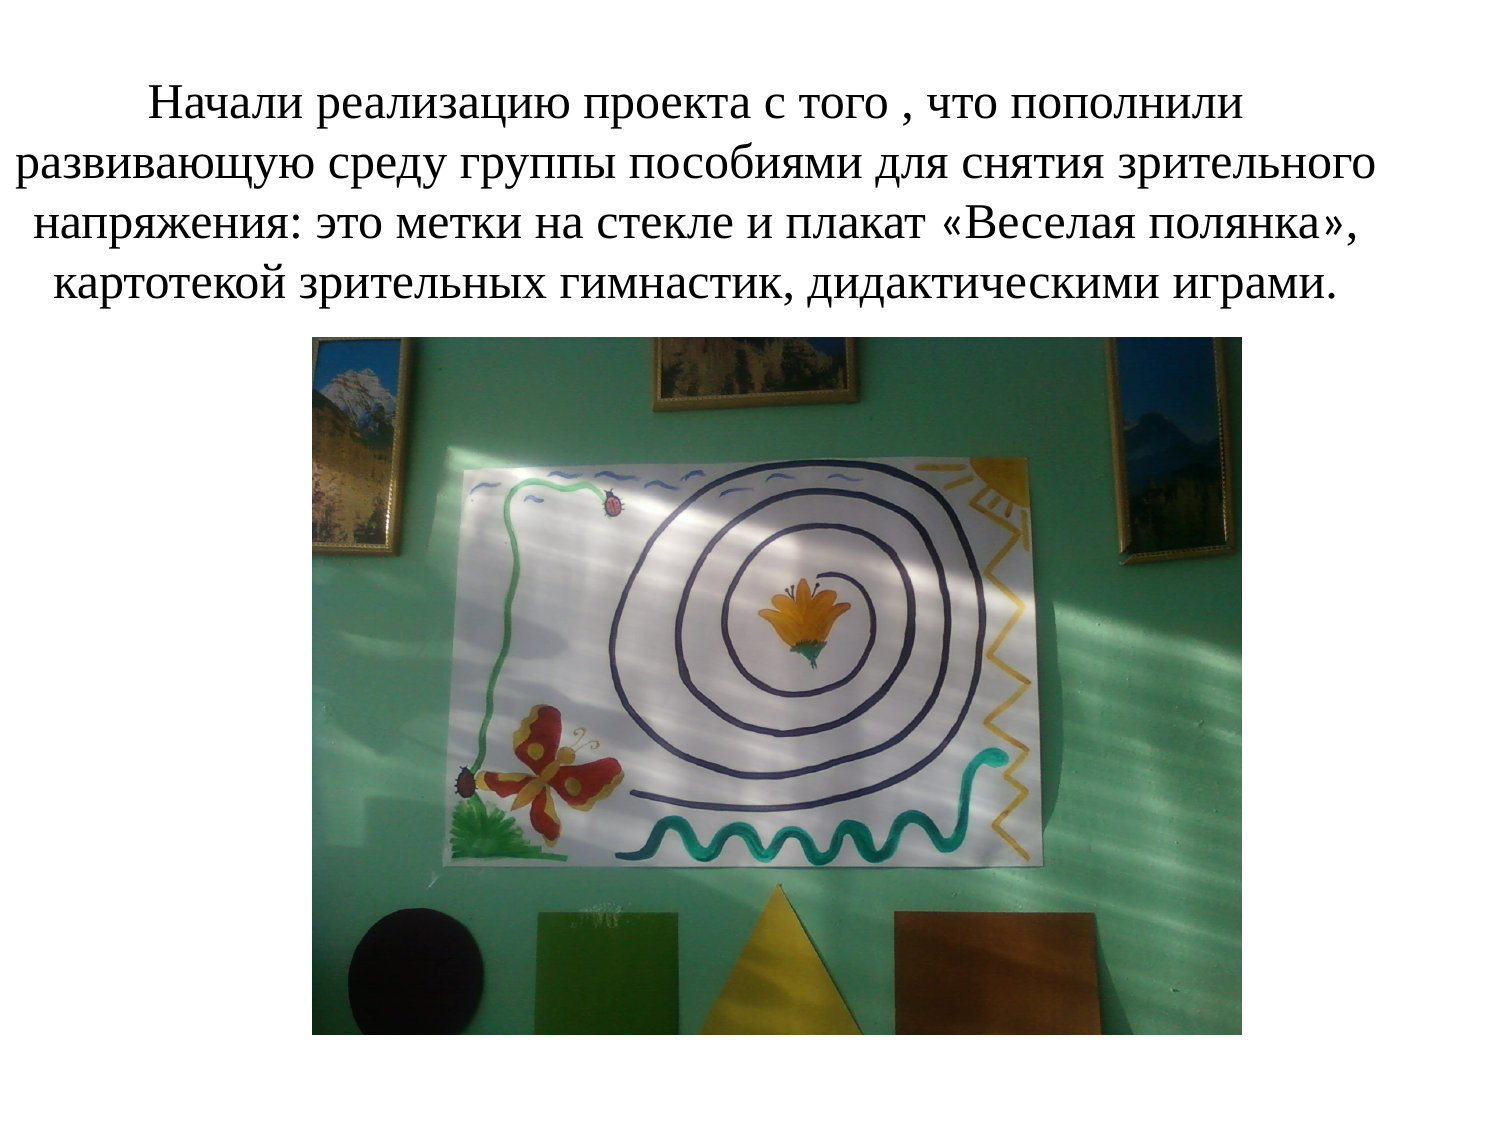

Начали реализацию проекта с того , что пополнили развивающую среду группы пособиями для снятия зрительного напряжения: это метки на стекле и плакат «Веселая полянка», картотекой зрительных гимнастик, дидактическими играми.